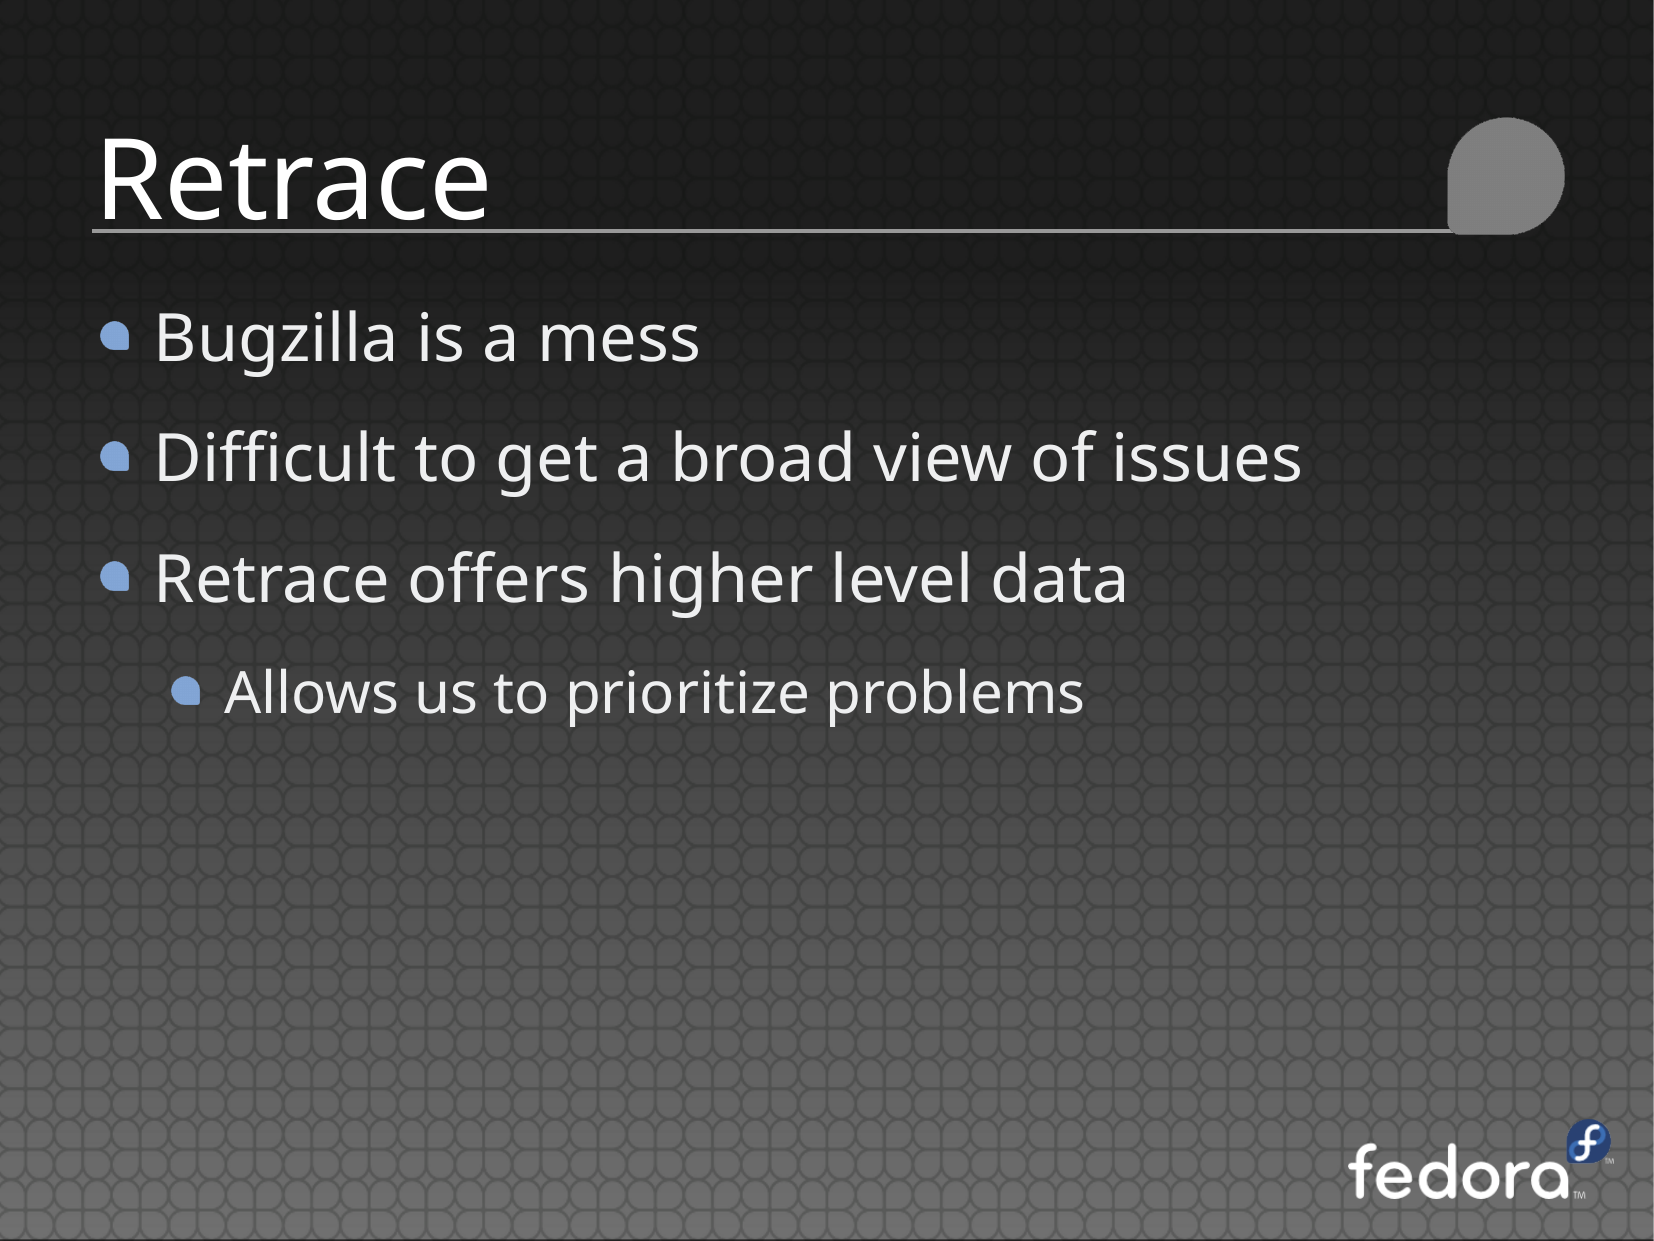

Retrace
# Bugzilla is a mess
Difficult to get a broad view of issues
Retrace offers higher level data
Allows us to prioritize problems